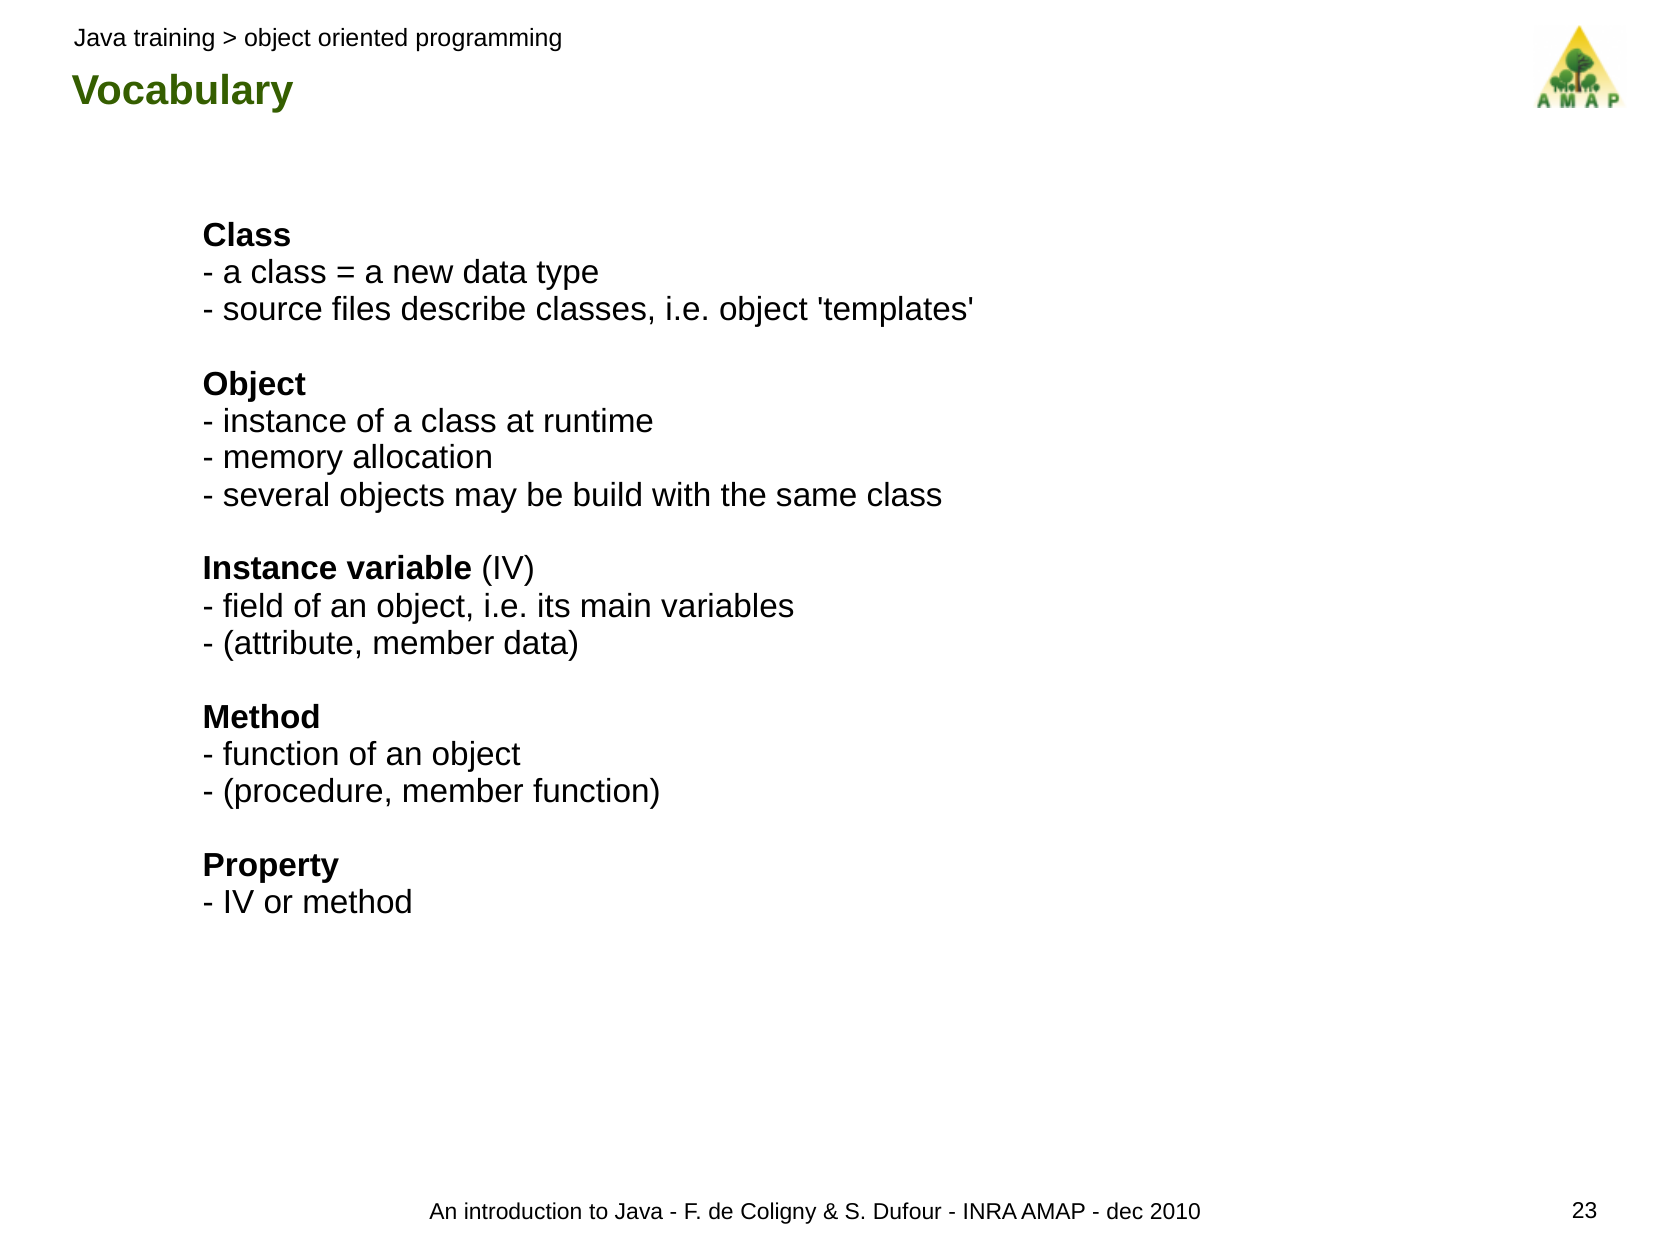

Java training > object oriented programming
Vocabulary
Class
- a class = a new data type
- source files describe classes, i.e. object 'templates'
Object
- instance of a class at runtime
- memory allocation
- several objects may be build with the same class
Instance variable (IV)
- field of an object, i.e. its main variables
- (attribute, member data)
Method
- function of an object
- (procedure, member function)
Property
- IV or method
23